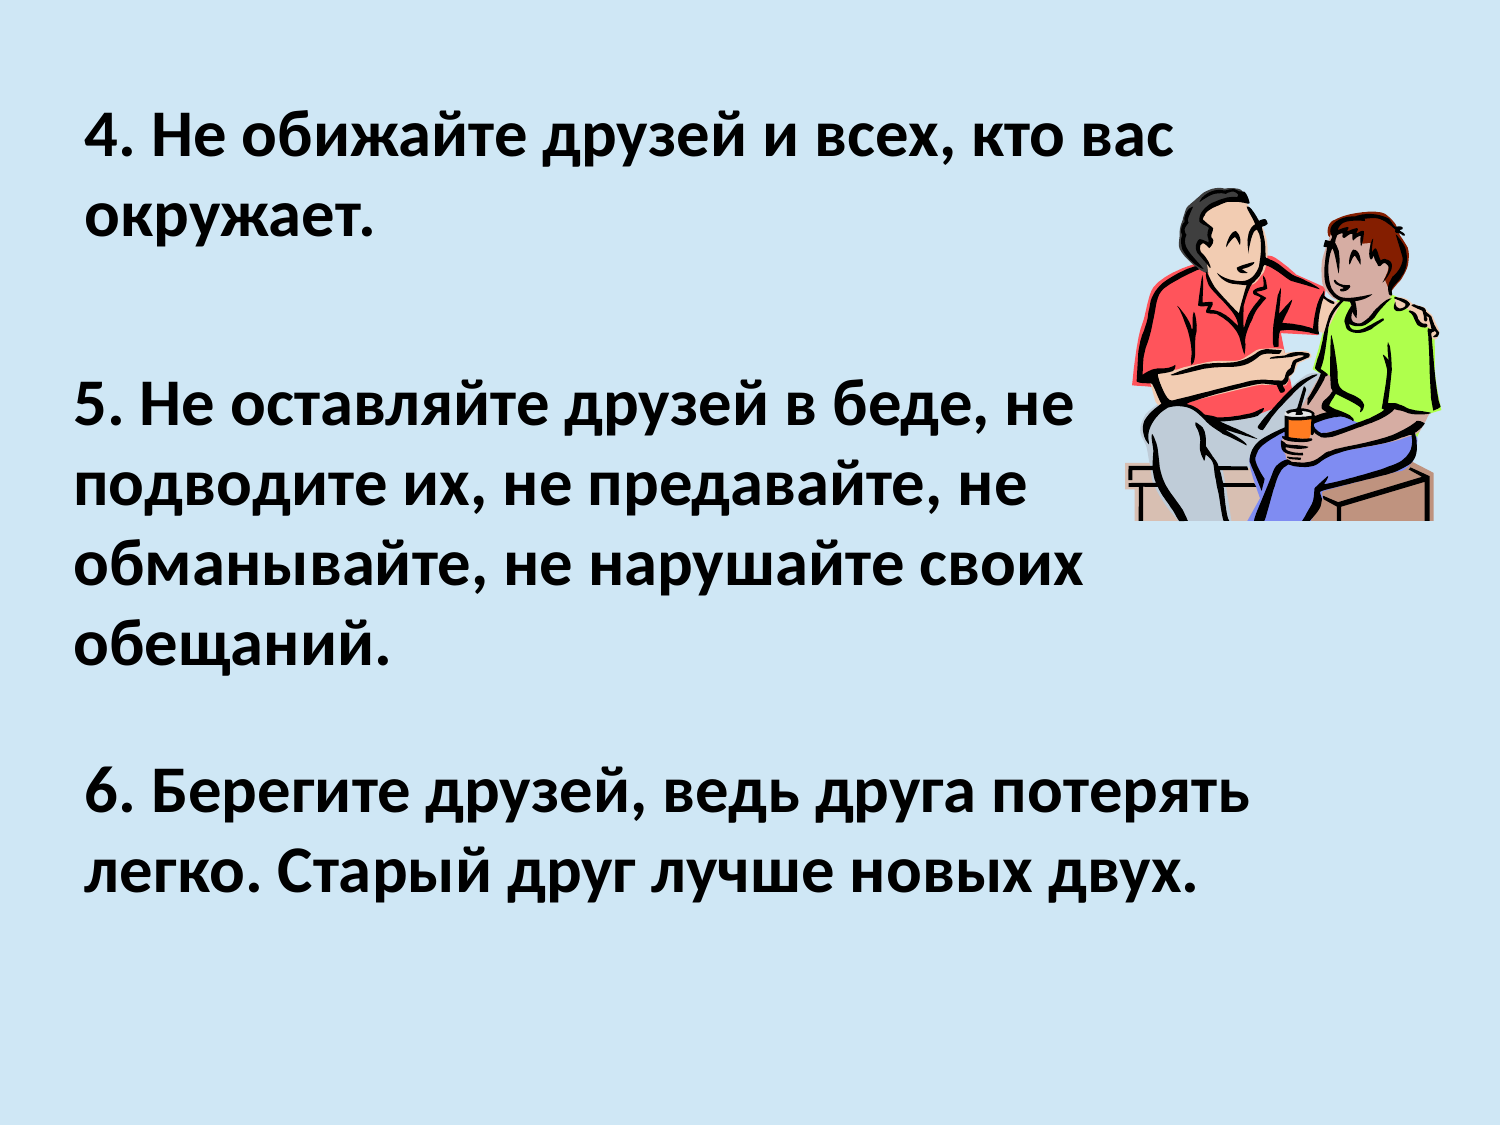

4. Не обижайте друзей и всех, кто вас окружает.
# 5. Не оставляйте друзей в беде, не подводите их, не предавайте, не обманывайте, не нарушайте своих обещаний.
6. Берегите друзей, ведь друга потерять
легко. Старый друг лучше новых двух.